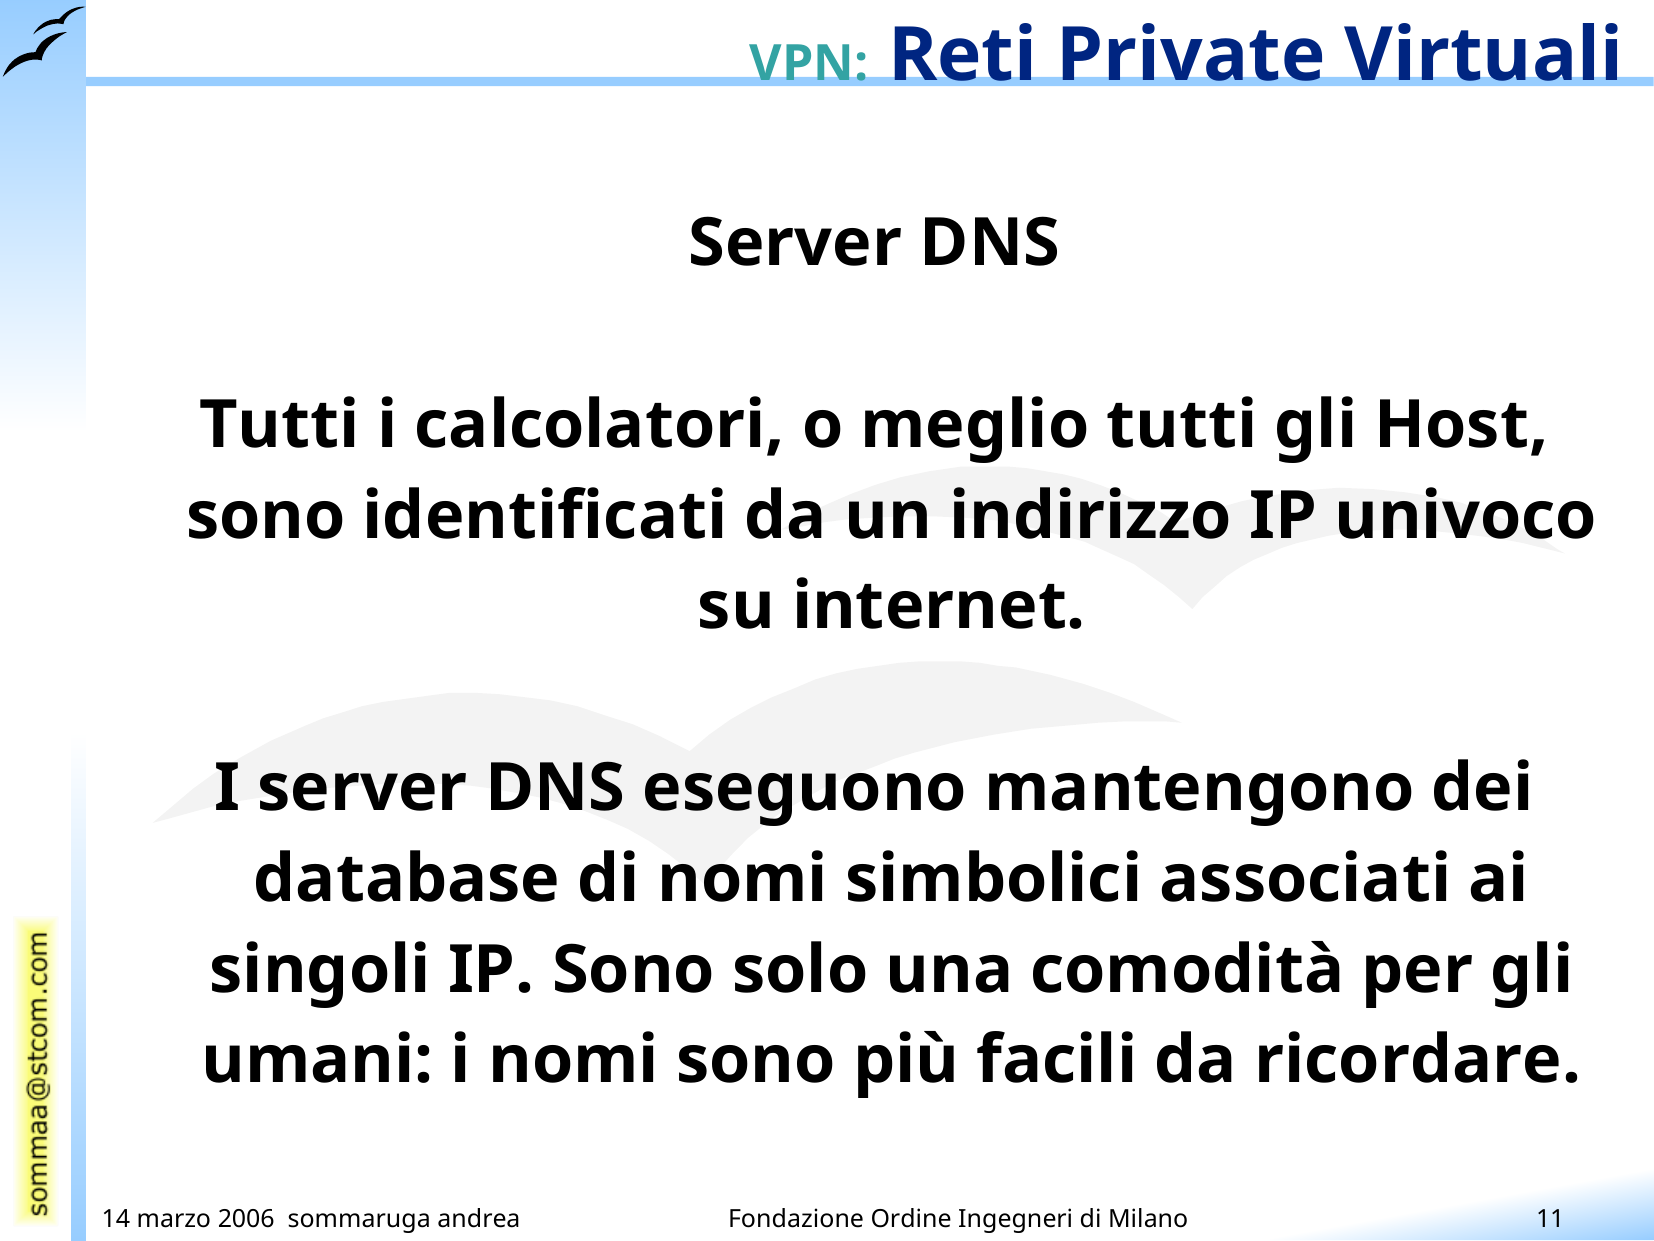

# VPN: Reti Private Virtuali
Server DNS
Tutti i calcolatori, o meglio tutti gli Host, sono identificati da un indirizzo IP univoco su internet.
I server DNS eseguono mantengono dei database di nomi simbolici associati ai singoli IP. Sono solo una comodità per gli umani: i nomi sono più facili da ricordare.